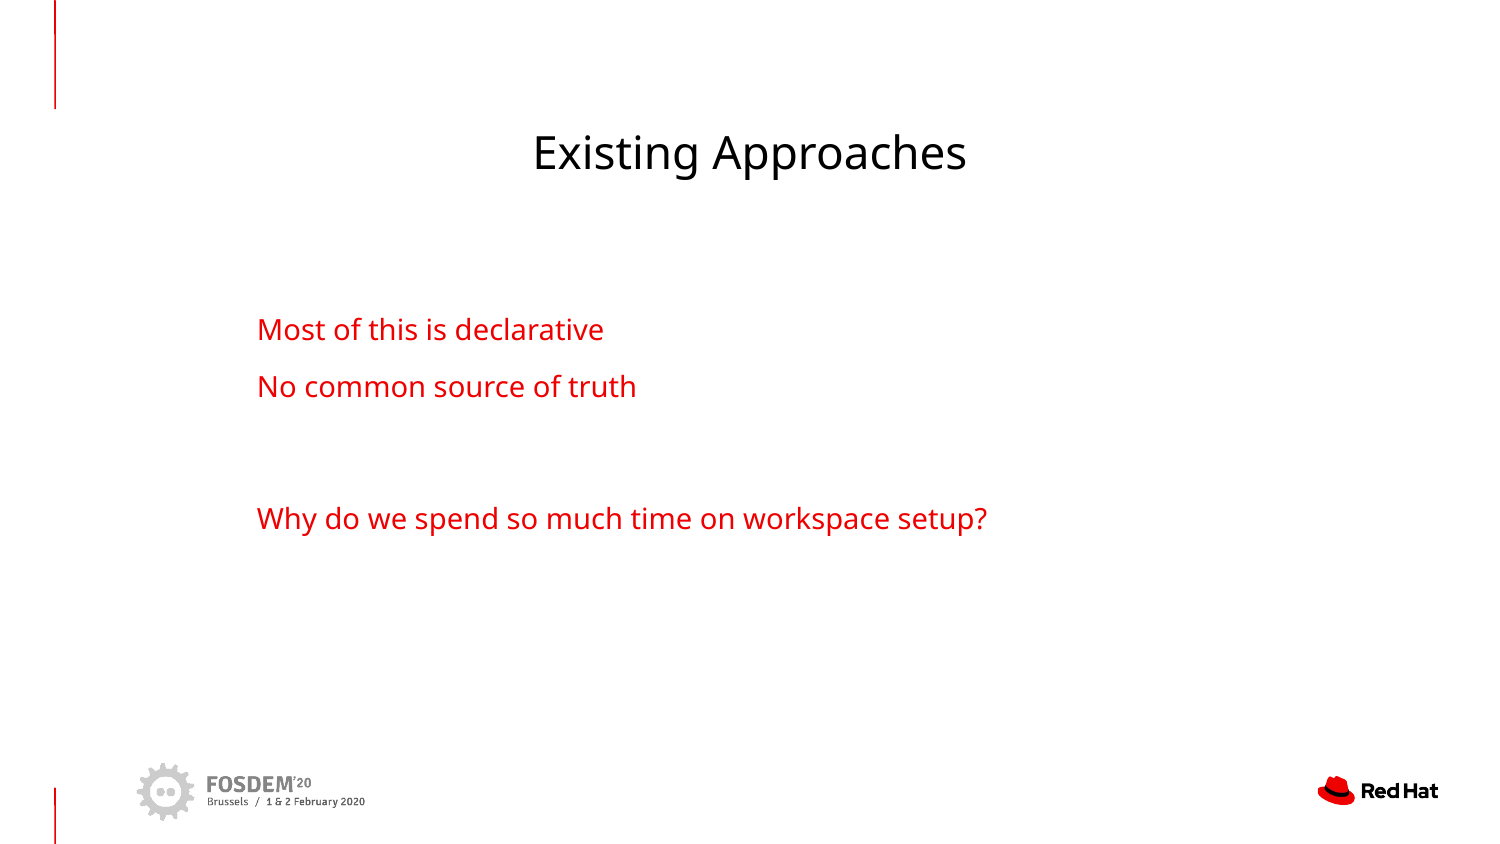

#
Existing Approaches
Most of this is declarative
No common source of truth
Why do we spend so much time on workspace setup?